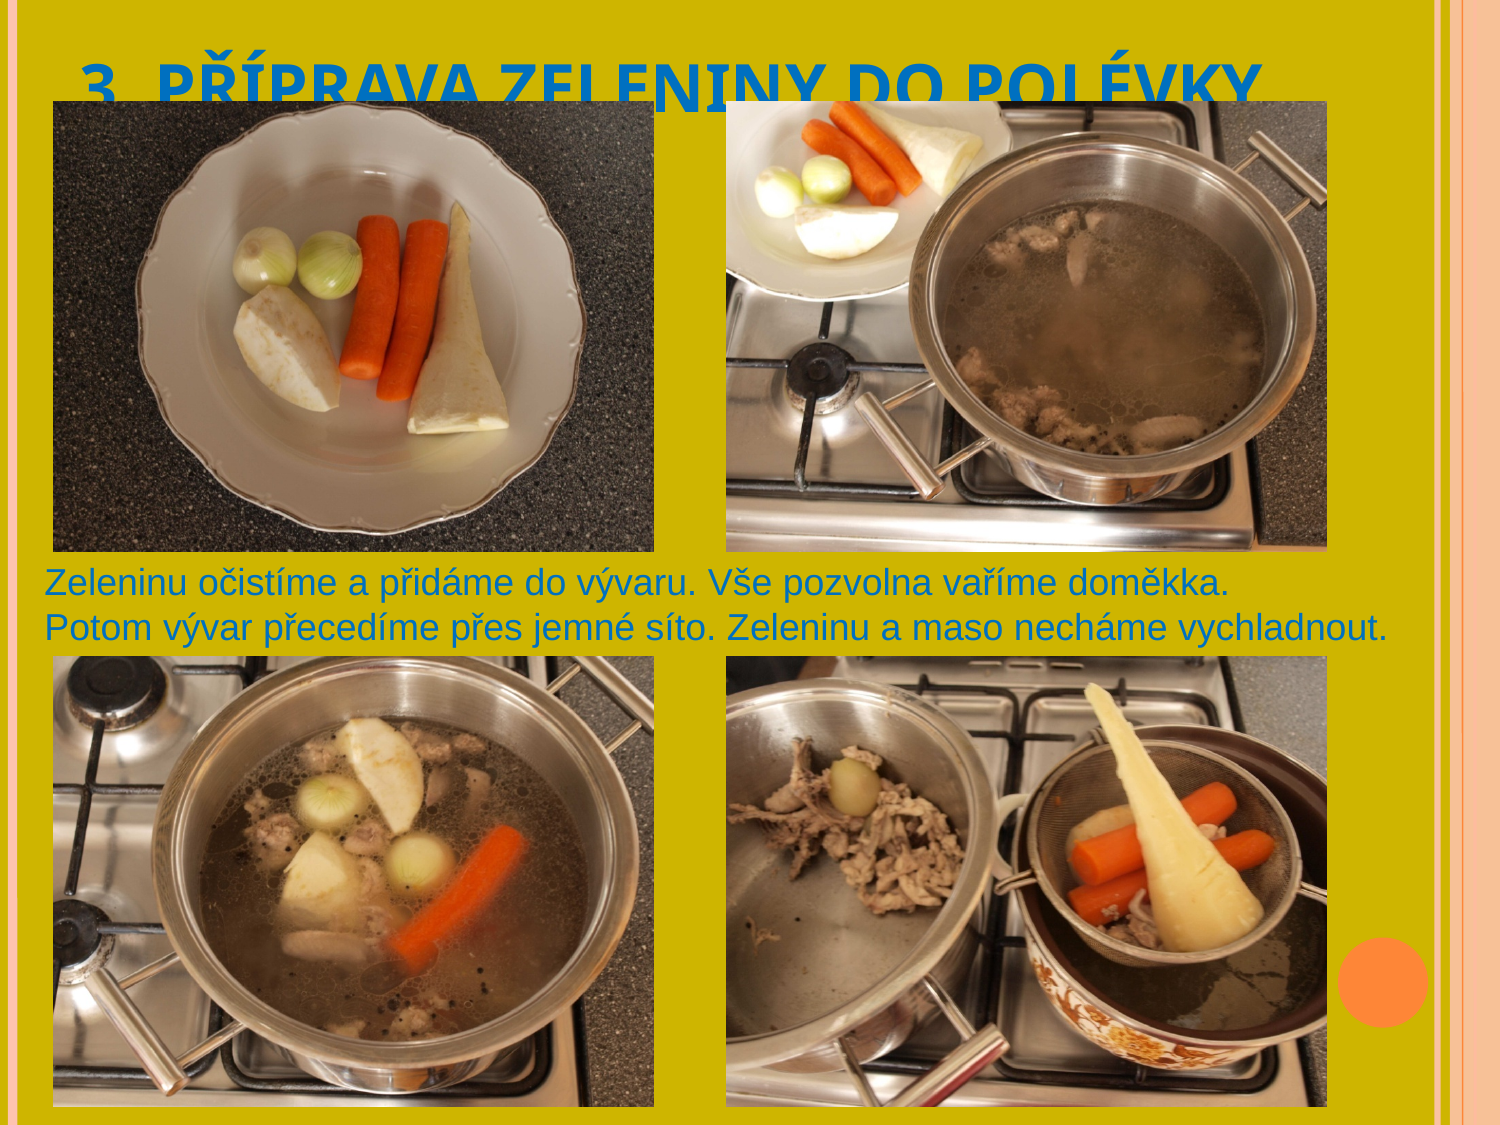

# 3. PŘÍPRAVA ZELENINY DO POLÉVKY
Zeleninu očistíme a přidáme do vývaru. Vše pozvolna vaříme doměkka.
Potom vývar přecedíme přes jemné síto. Zeleninu a maso necháme vychladnout.